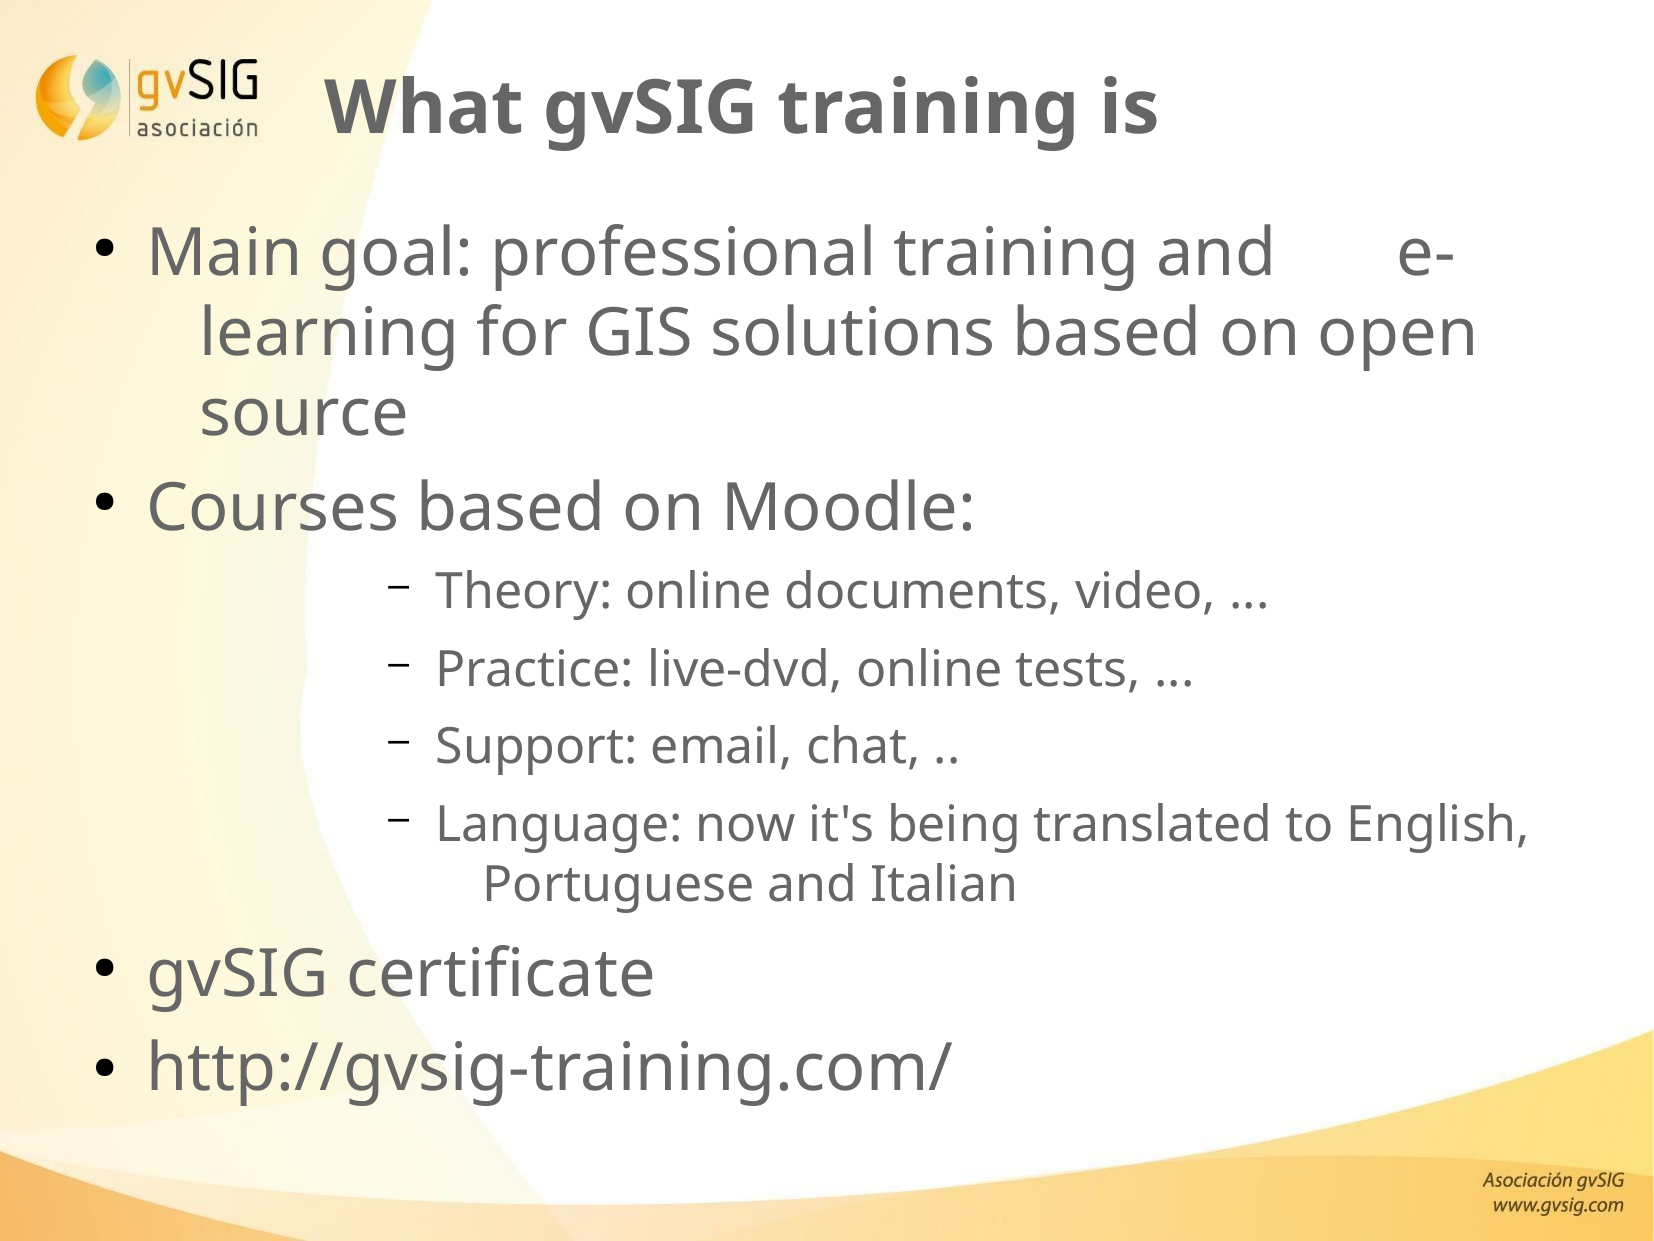

# What gvSIG training is
Main goal: professional training and e-learning for GIS solutions based on open source
Courses based on Moodle:
Theory: online documents, video, ...
Practice: live-dvd, online tests, ...
Support: email, chat, ..
Language: now it's being translated to English, Portuguese and Italian
gvSIG certificate
http://gvsig-training.com/